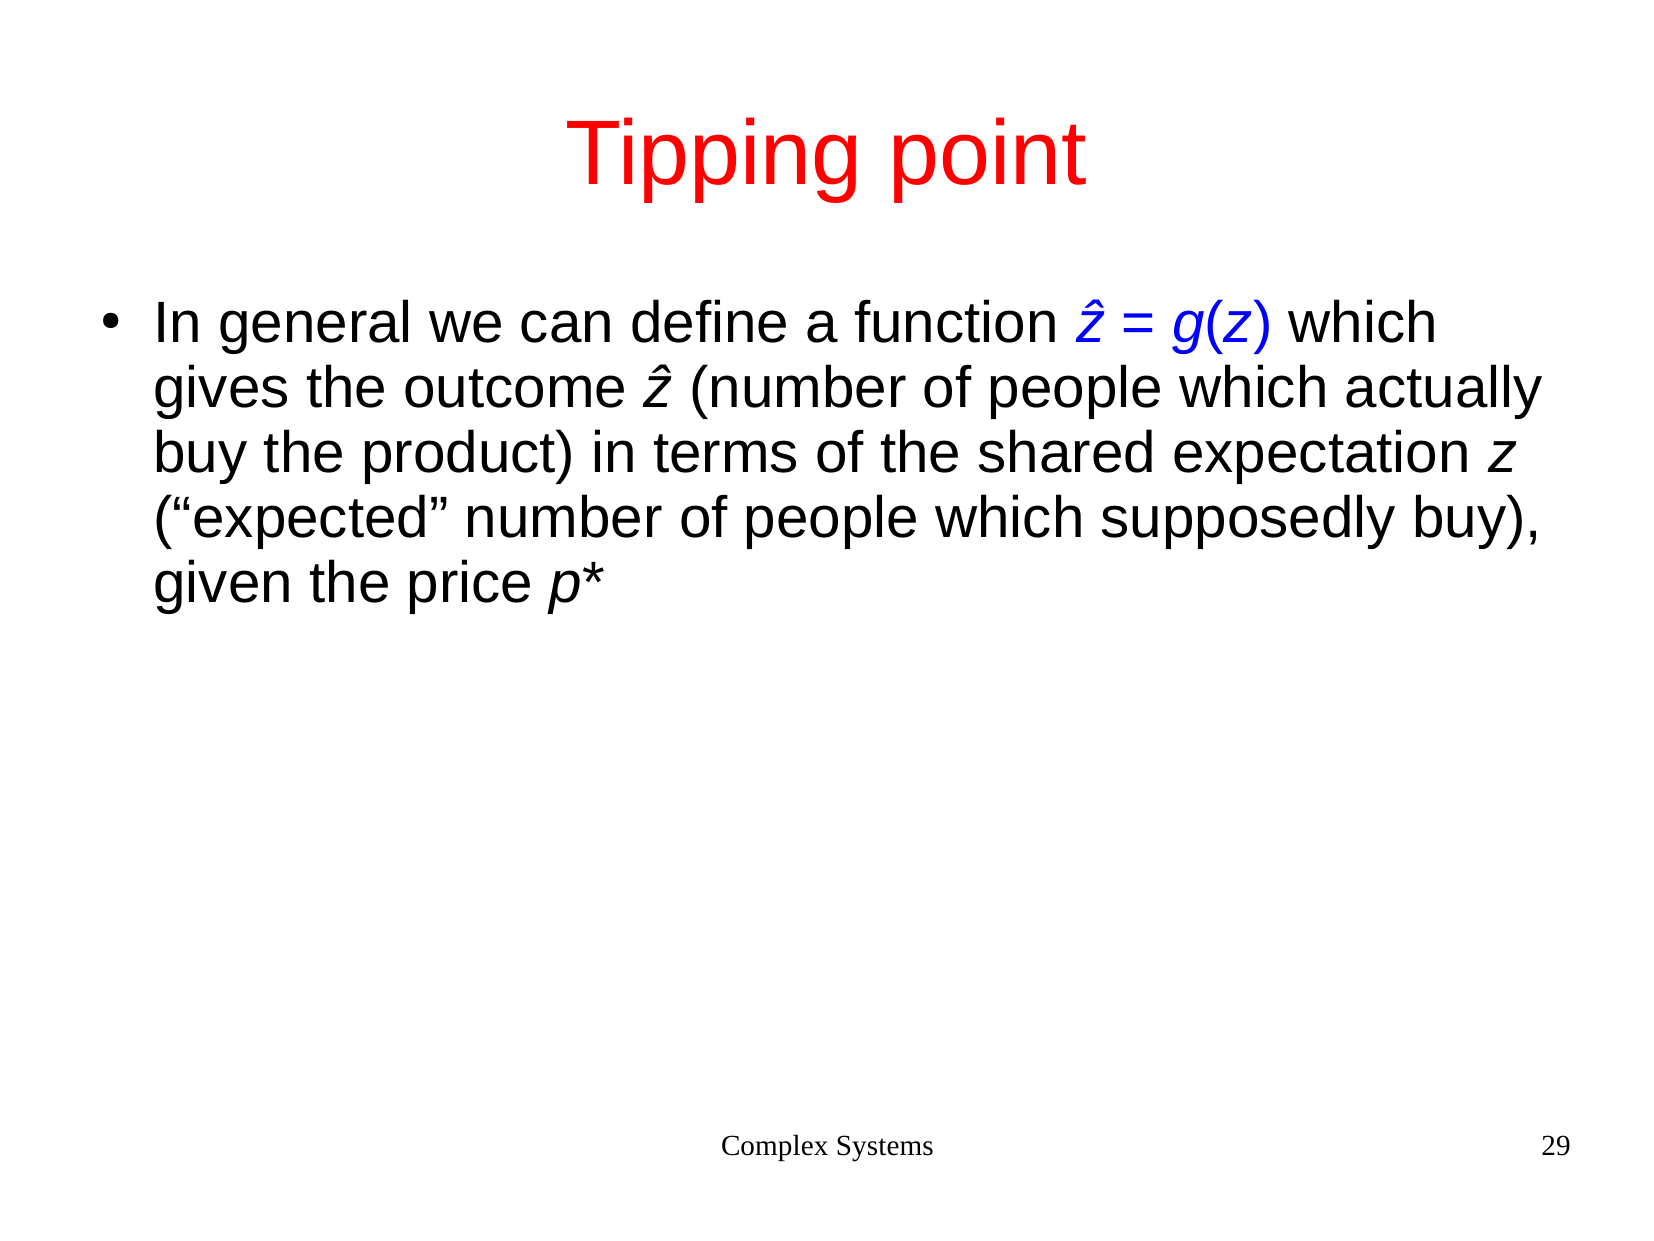

# Tipping point
In general we can define a function ẑ = g(z) which gives the outcome ẑ (number of people which actually buy the product) in terms of the shared expectation z (“expected” number of people which supposedly buy), given the price p*
Complex Systems
29